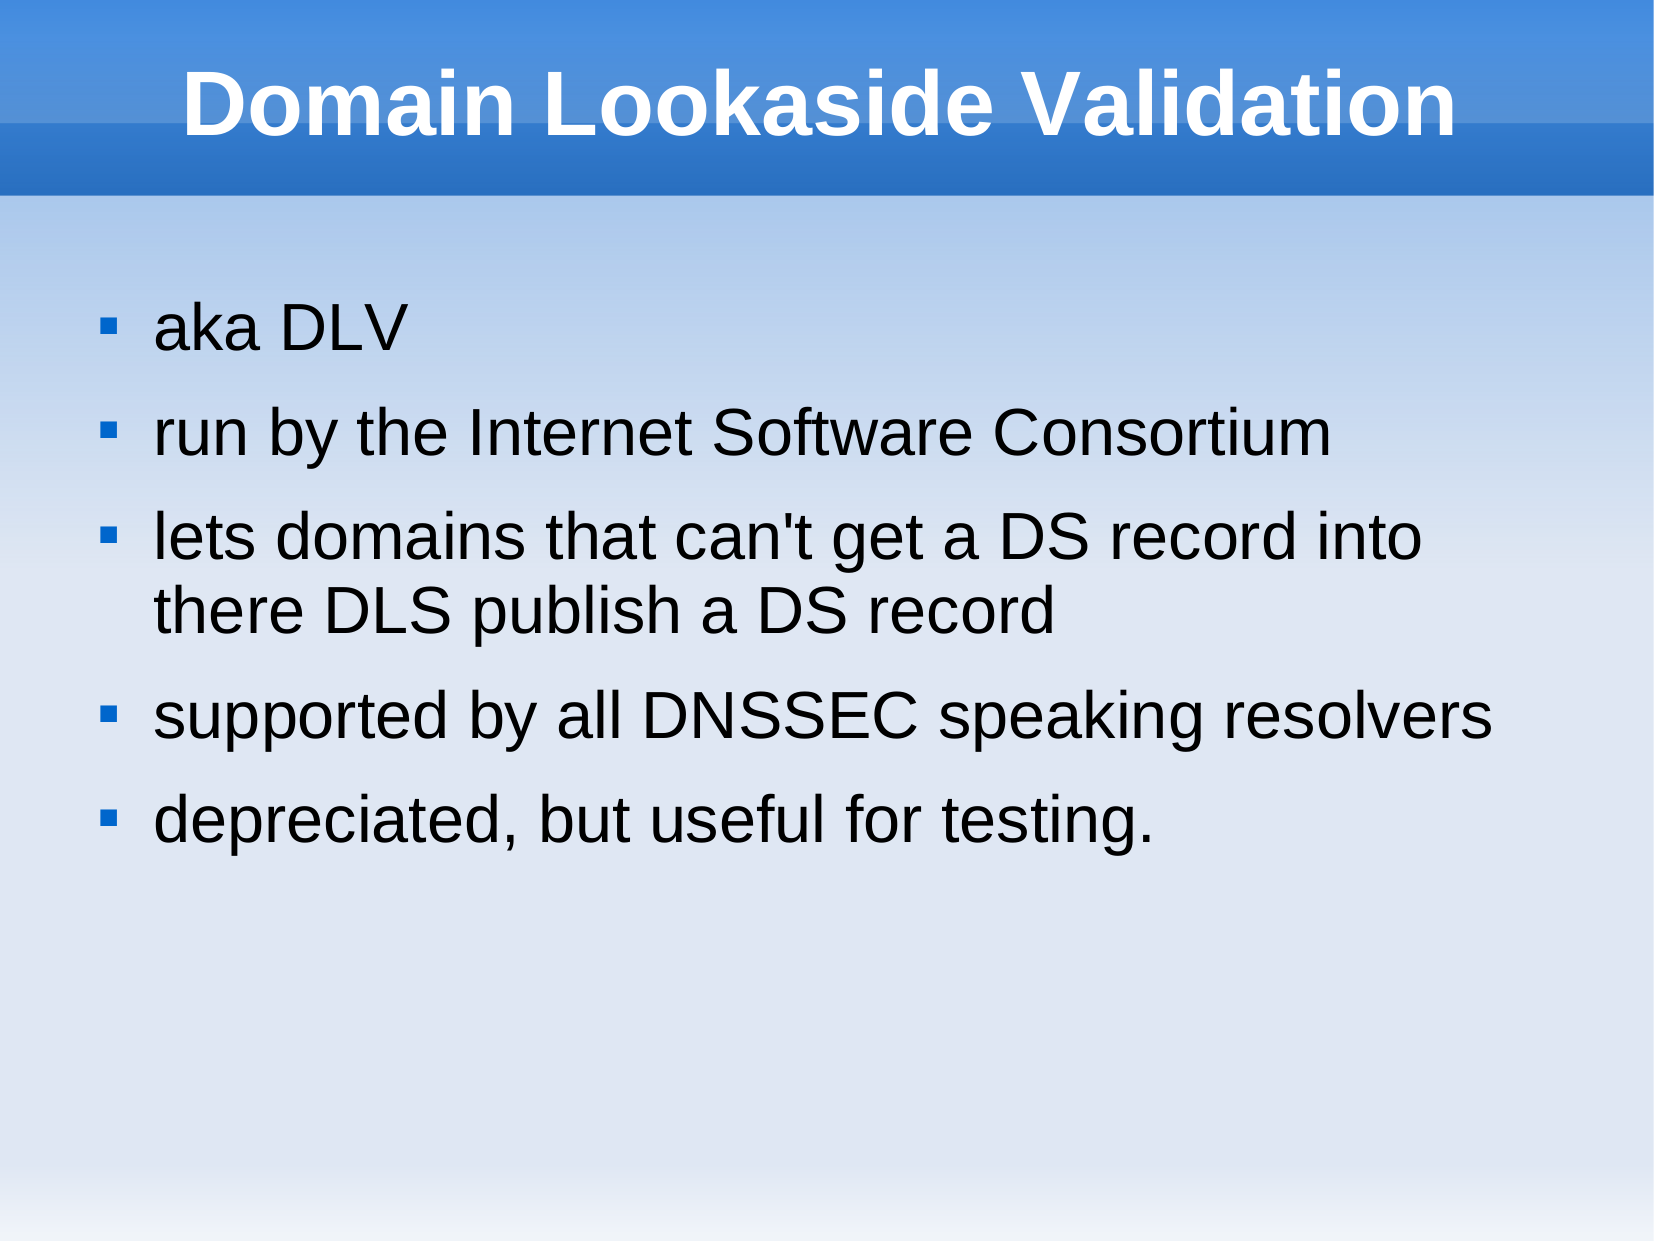

# Domain Lookaside Validation
aka DLV
run by the Internet Software Consortium
lets domains that can't get a DS record into there DLS publish a DS record
supported by all DNSSEC speaking resolvers
depreciated, but useful for testing.